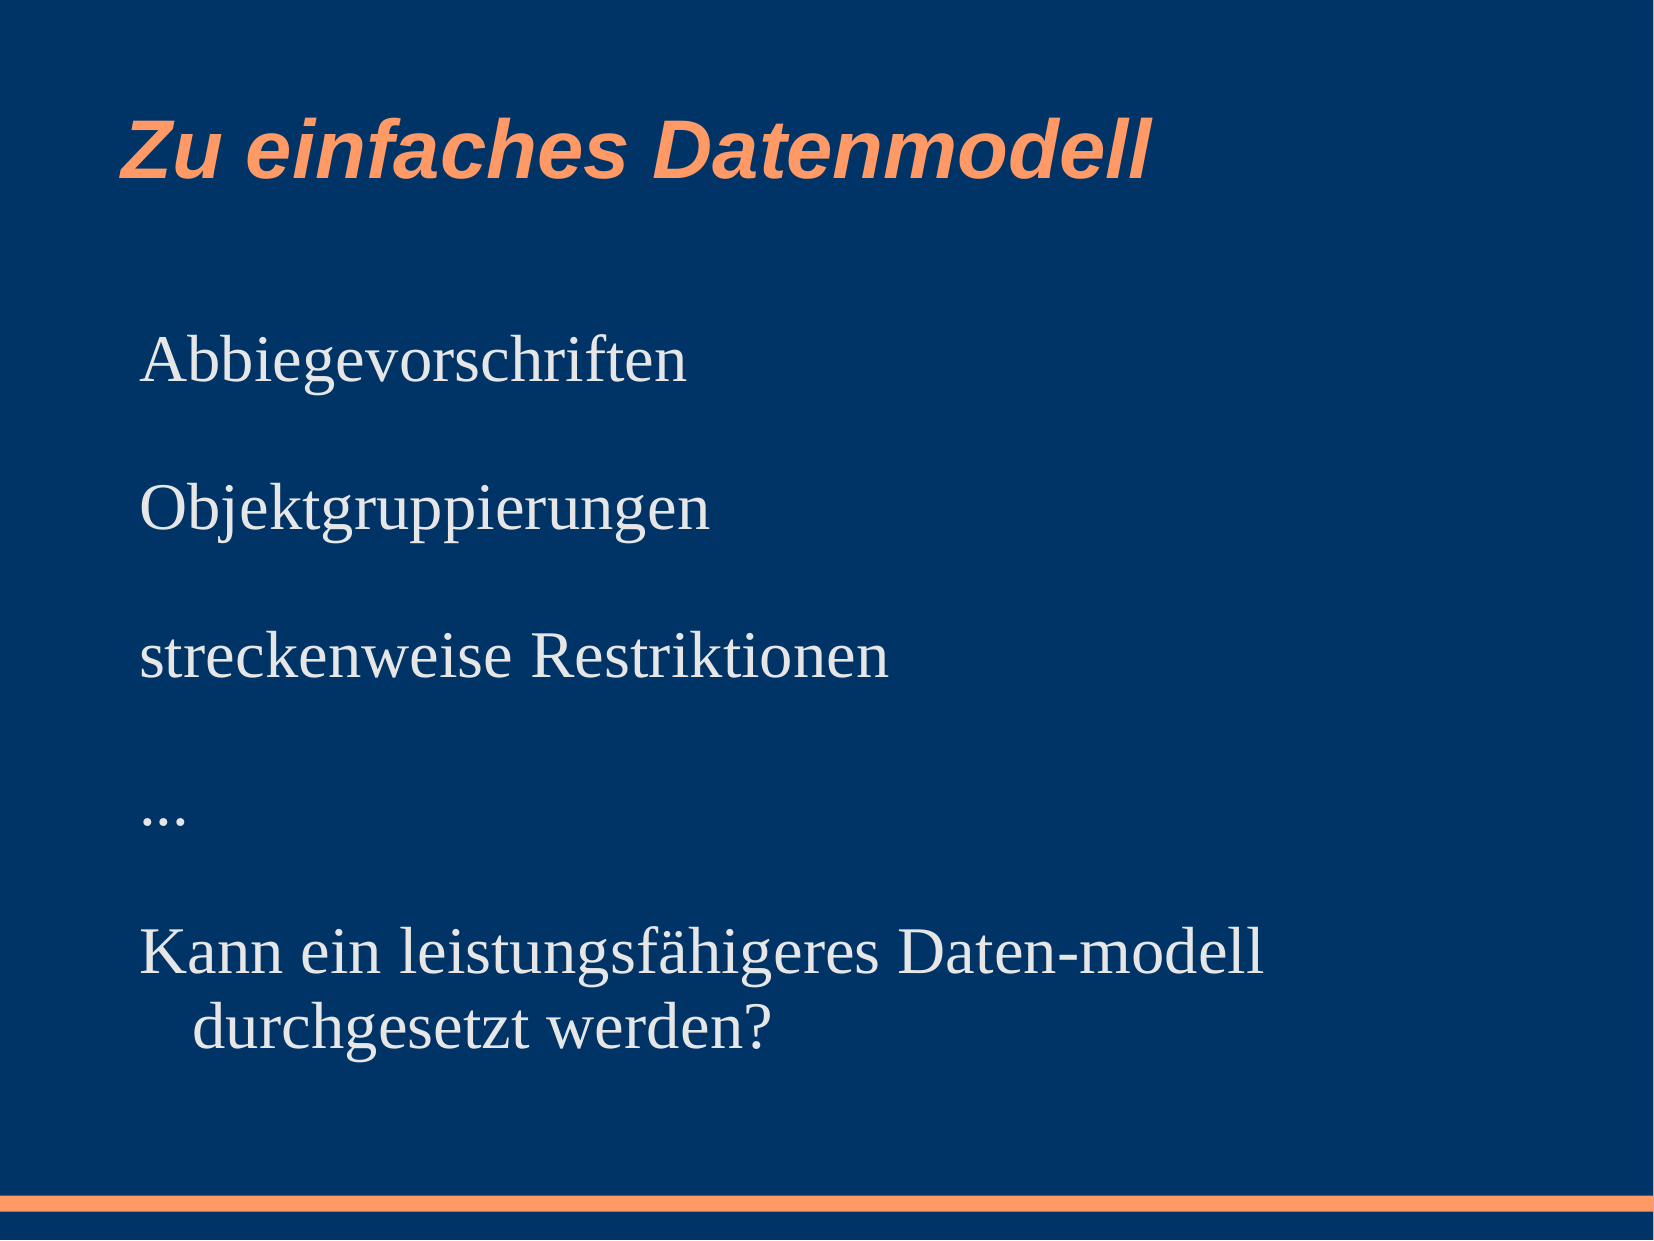

# Zu einfaches Datenmodell
Abbiegevorschriften
Objektgruppierungen
streckenweise Restriktionen
...
Kann ein leistungsfähigeres Daten-modell durchgesetzt werden?